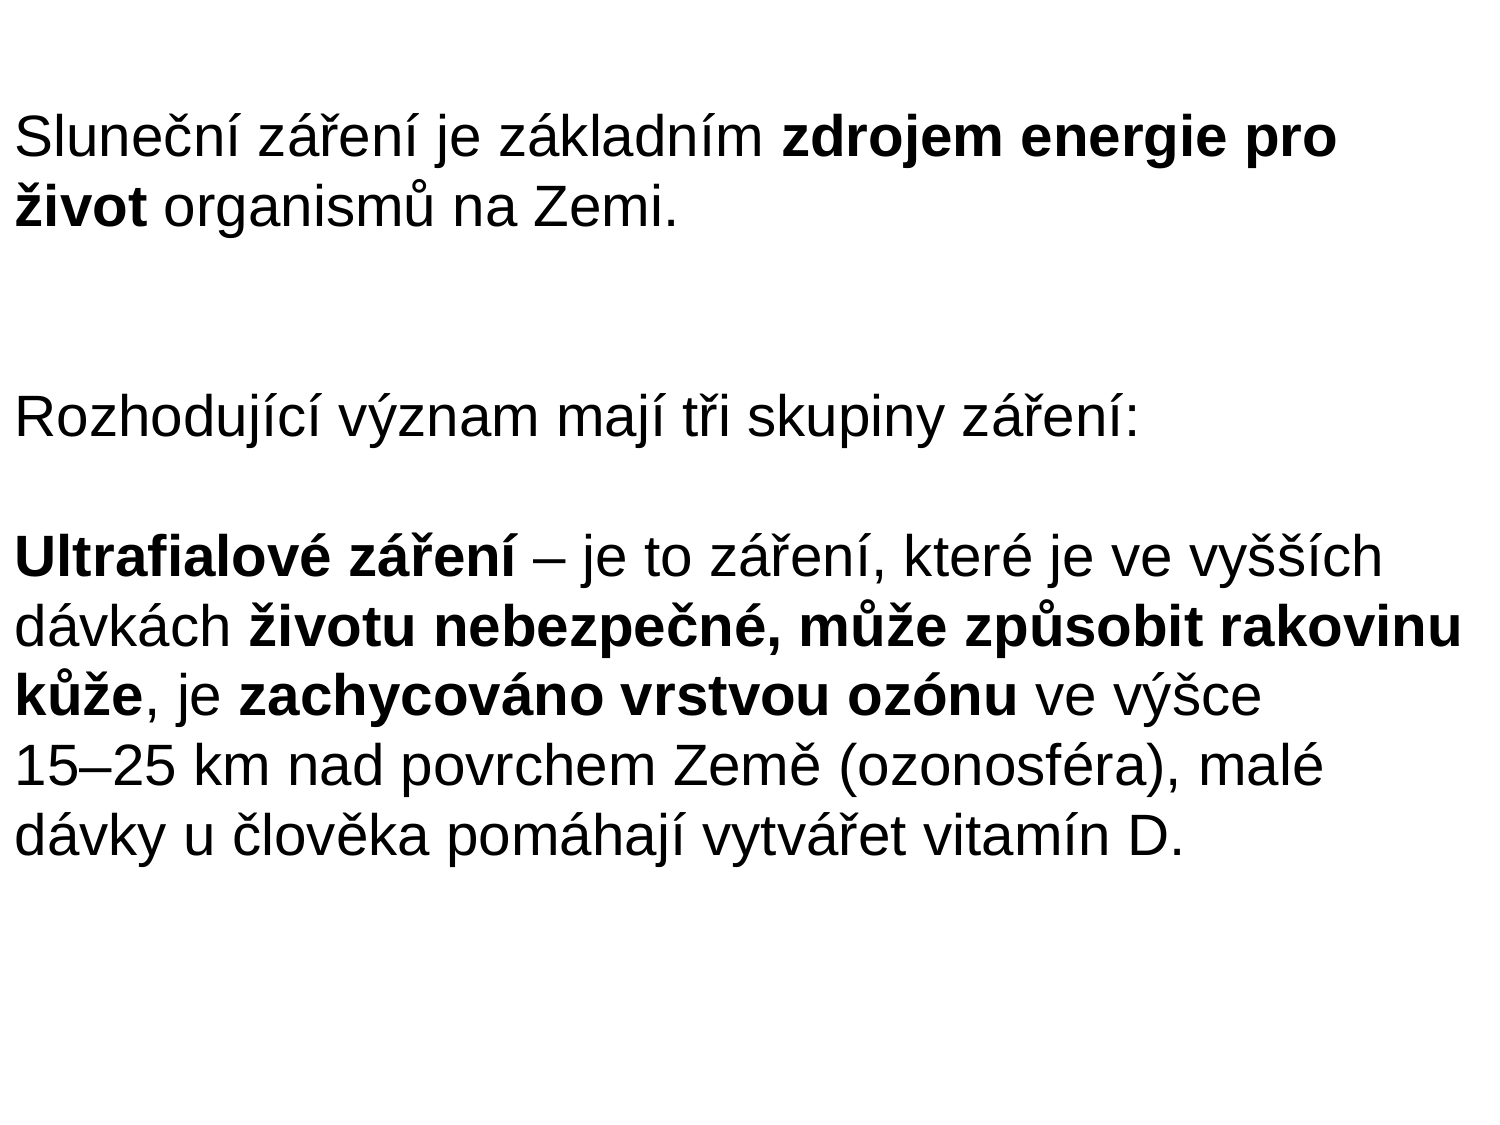

Sluneční záření je základním zdrojem energie pro život organismů na Zemi.
Rozhodující význam mají tři skupiny záření:
Ultrafialové záření – je to záření, které je ve vyšších dávkách životu nebezpečné, může způsobit rakovinu kůže, je zachycováno vrstvou ozónu ve výšce
15–25 km nad povrchem Země (ozonosféra), malé dávky u člověka pomáhají vytvářet vitamín D.